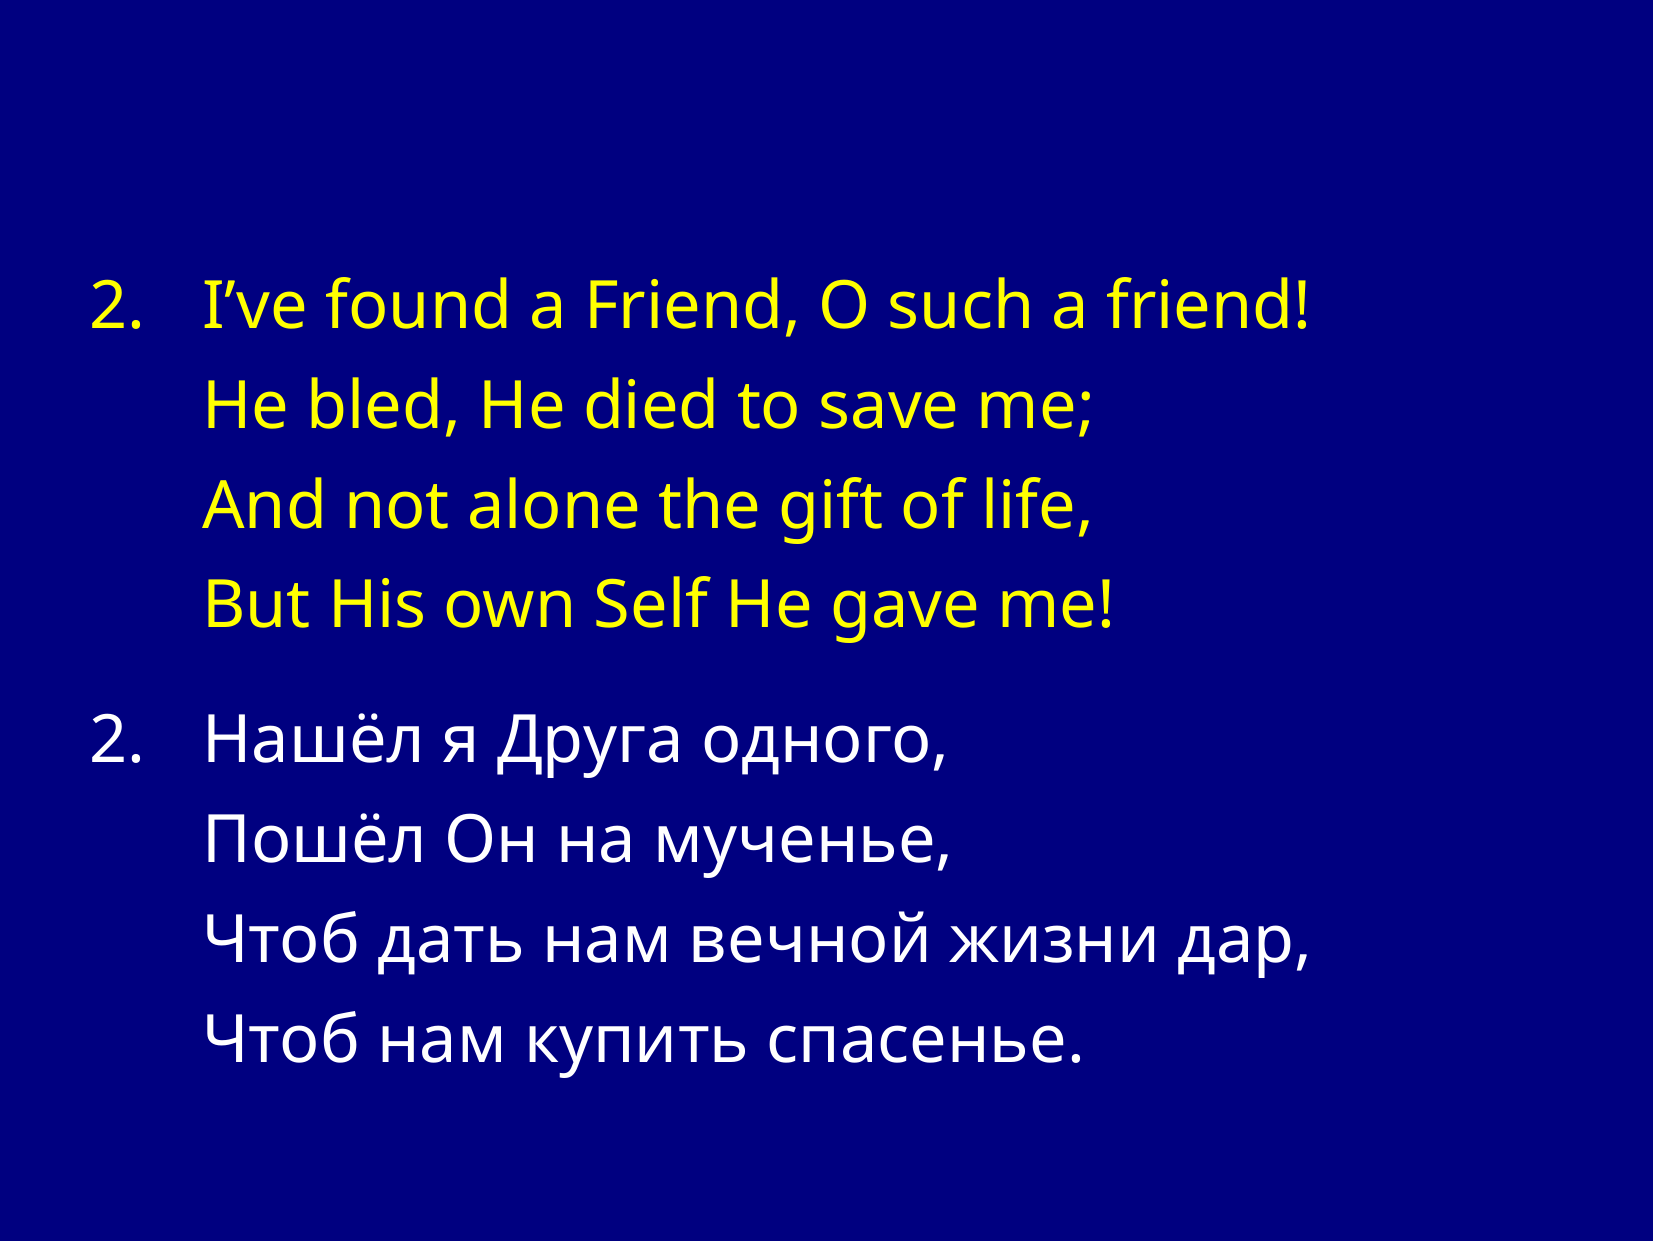

2.	I’ve found a Friend, O such a friend!
	He bled, He died to save me;
	And not alone the gift of life,
	But His own Self He gave me!
2.	Нашёл я Друга одного,
	Пошёл Он на мученье,
	Чтоб дать нам вечной жизни дар,
	Чтоб нам купить спасенье.